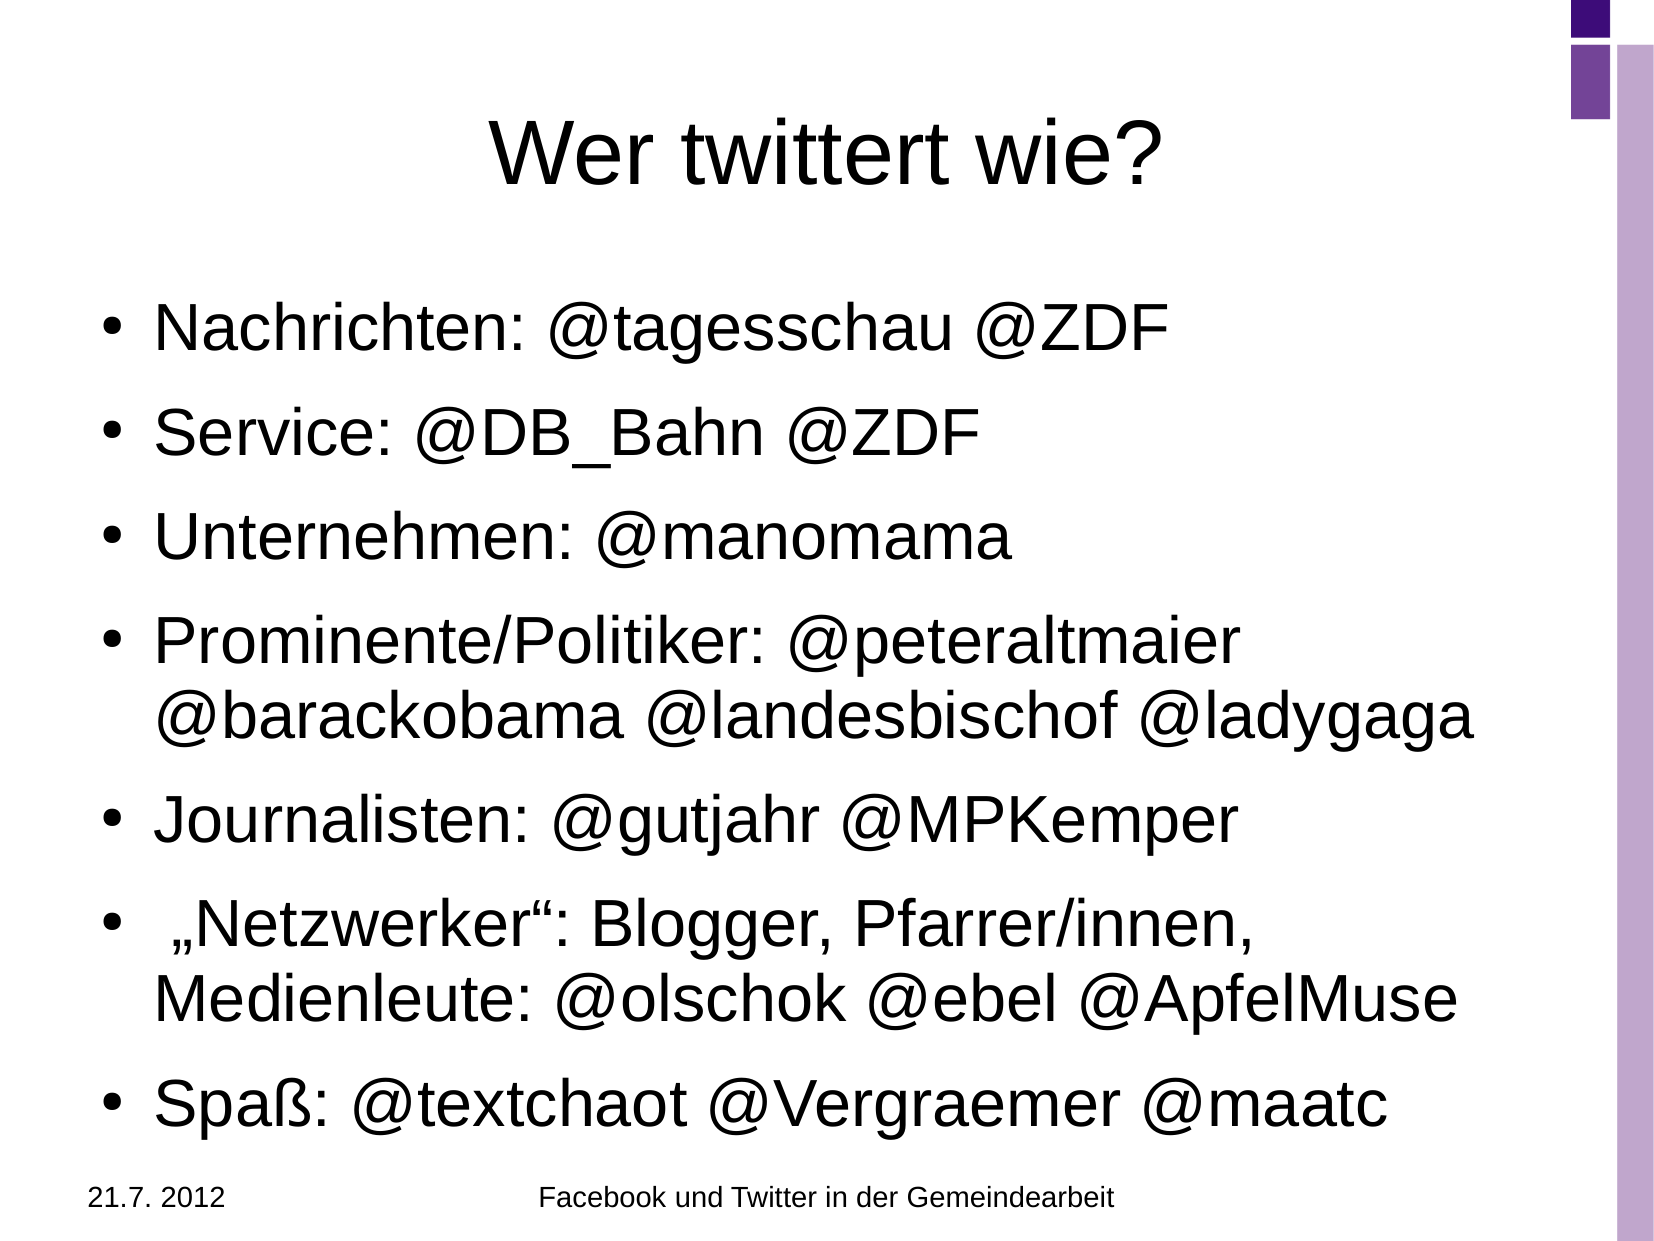

# Wer twittert wie?
Nachrichten: @tagesschau @ZDF
Service: @DB_Bahn @ZDF
Unternehmen: @manomama
Prominente/Politiker: @peteraltmaier @barackobama @landesbischof @ladygaga
Journalisten: @gutjahr @MPKemper
 „Netzwerker“: Blogger, Pfarrer/innen, Medienleute: @olschok @ebel @ApfelMuse
Spaß: @textchaot @Vergraemer @maatc